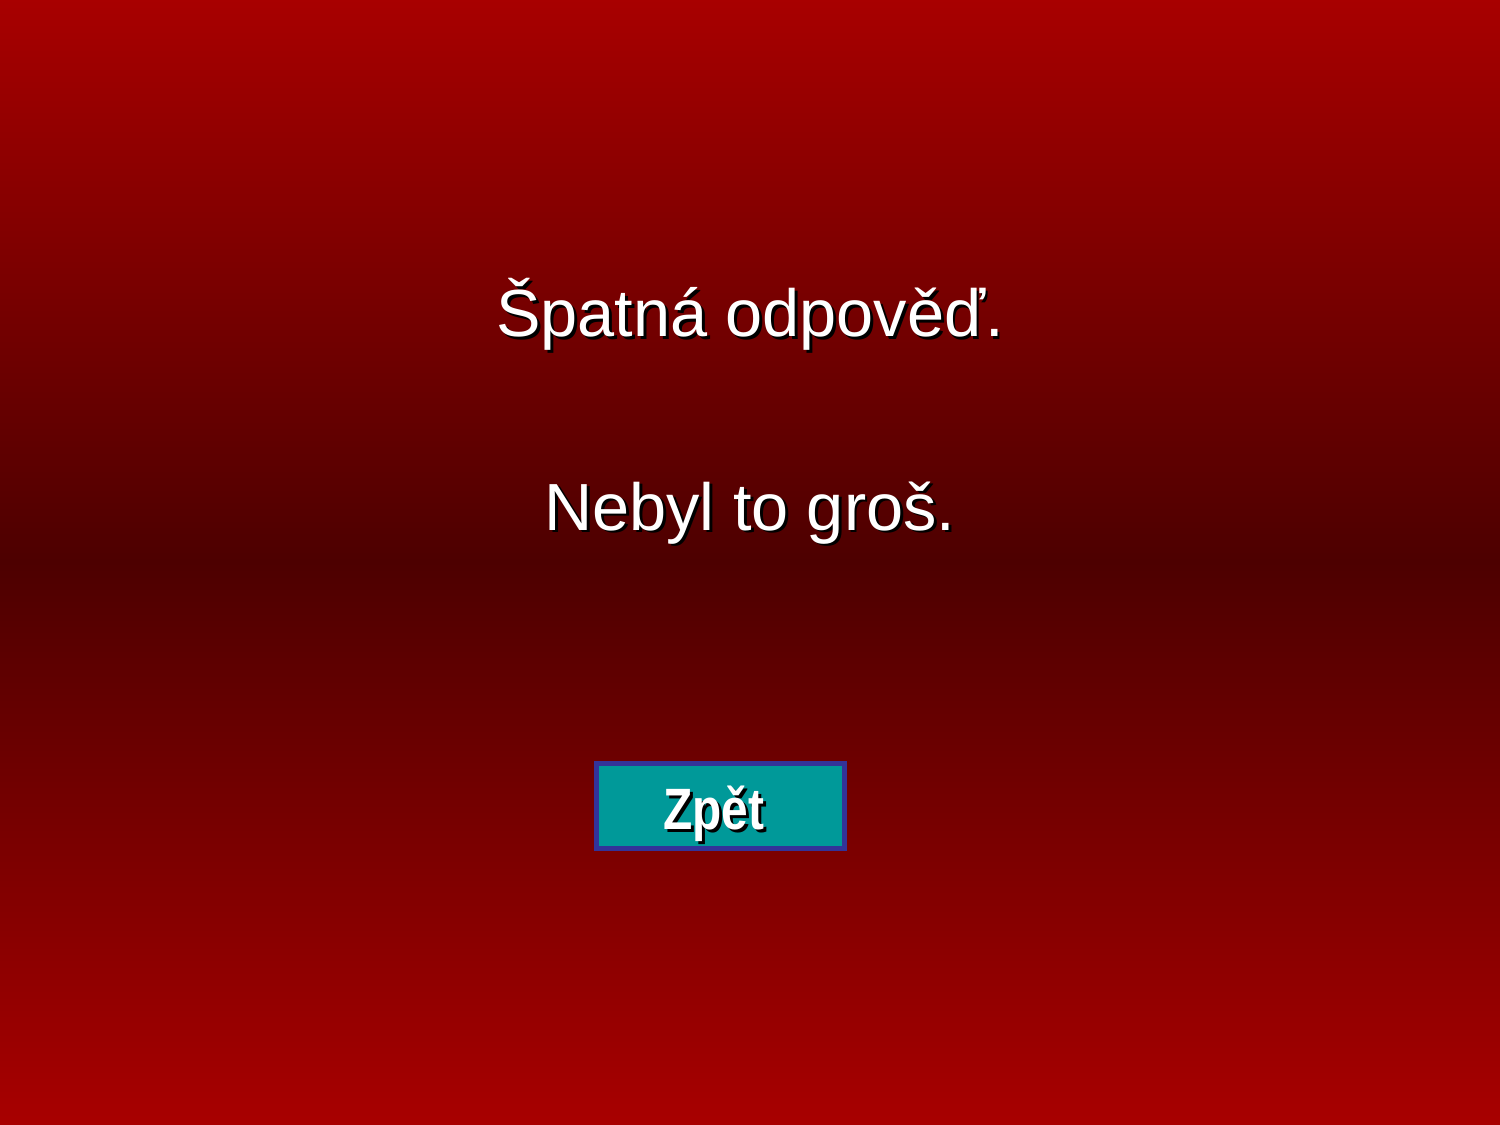

#
Špatná odpověď.
Nebyl to groš.
Zpět